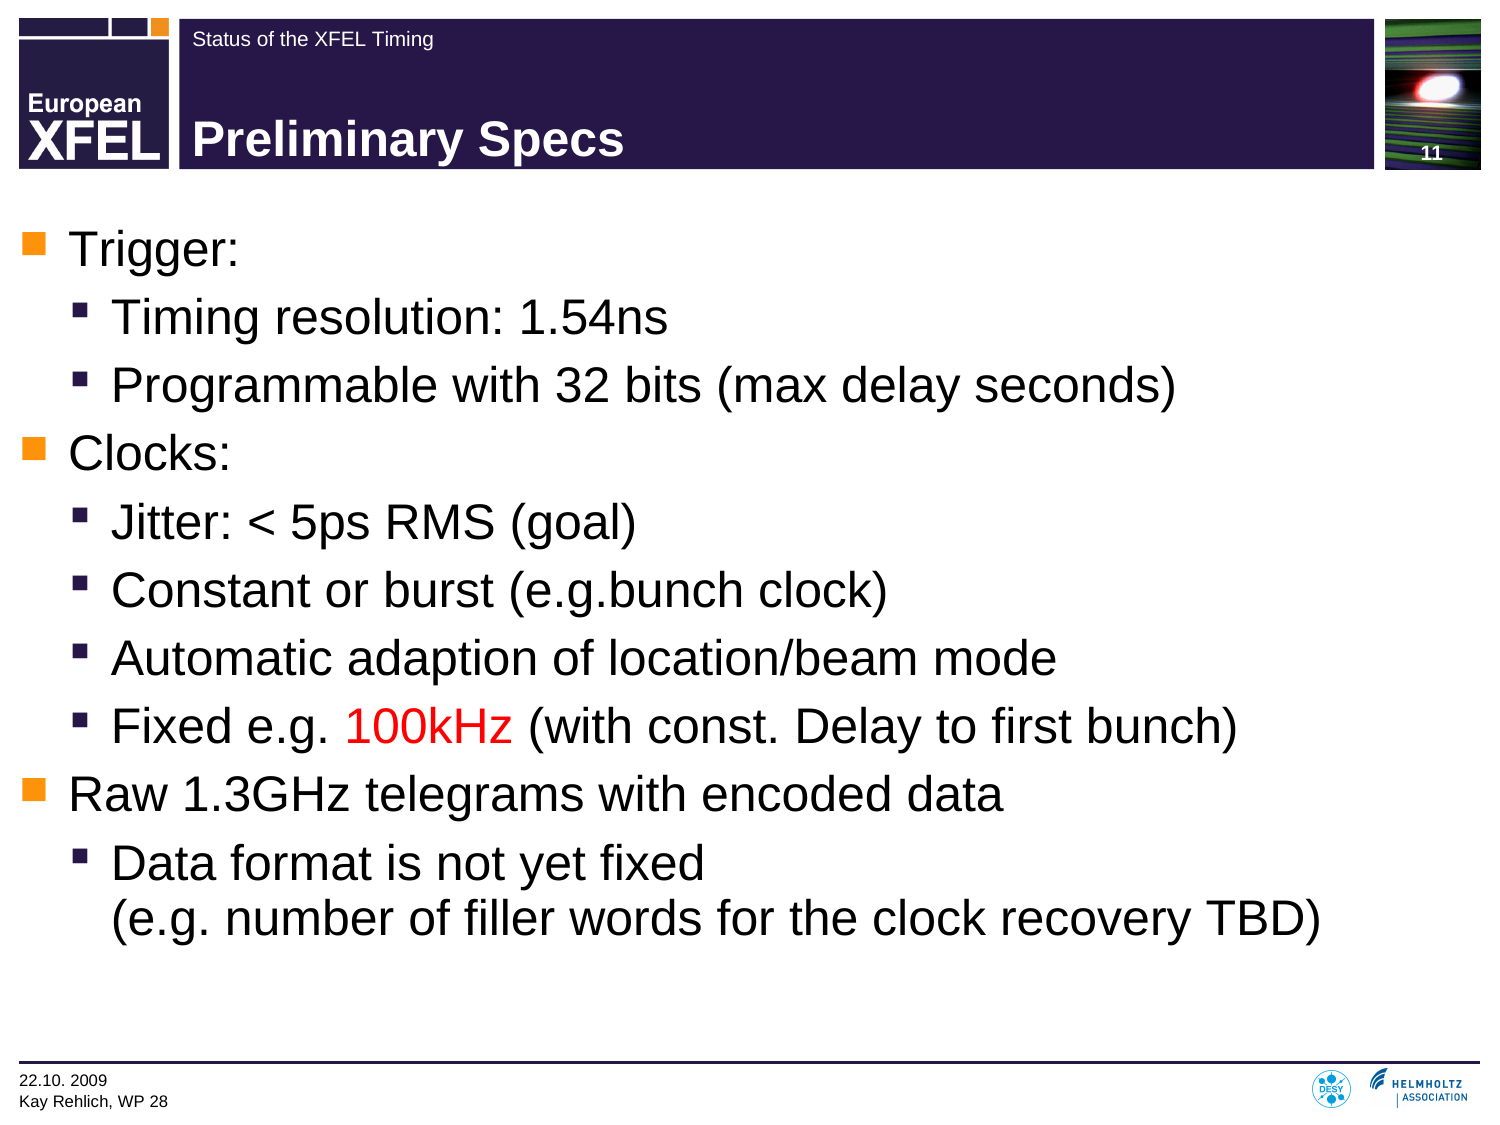

11
# Preliminary Specs
Trigger:
Timing resolution: 1.54ns
Programmable with 32 bits (max delay seconds)
Clocks:
Jitter: < 5ps RMS (goal)
Constant or burst (e.g.bunch clock)
Automatic adaption of location/beam mode
Fixed e.g. 100kHz (with const. Delay to first bunch)
Raw 1.3GHz telegrams with encoded data
Data format is not yet fixed
(e.g. number of filler words for the clock recovery TBD)